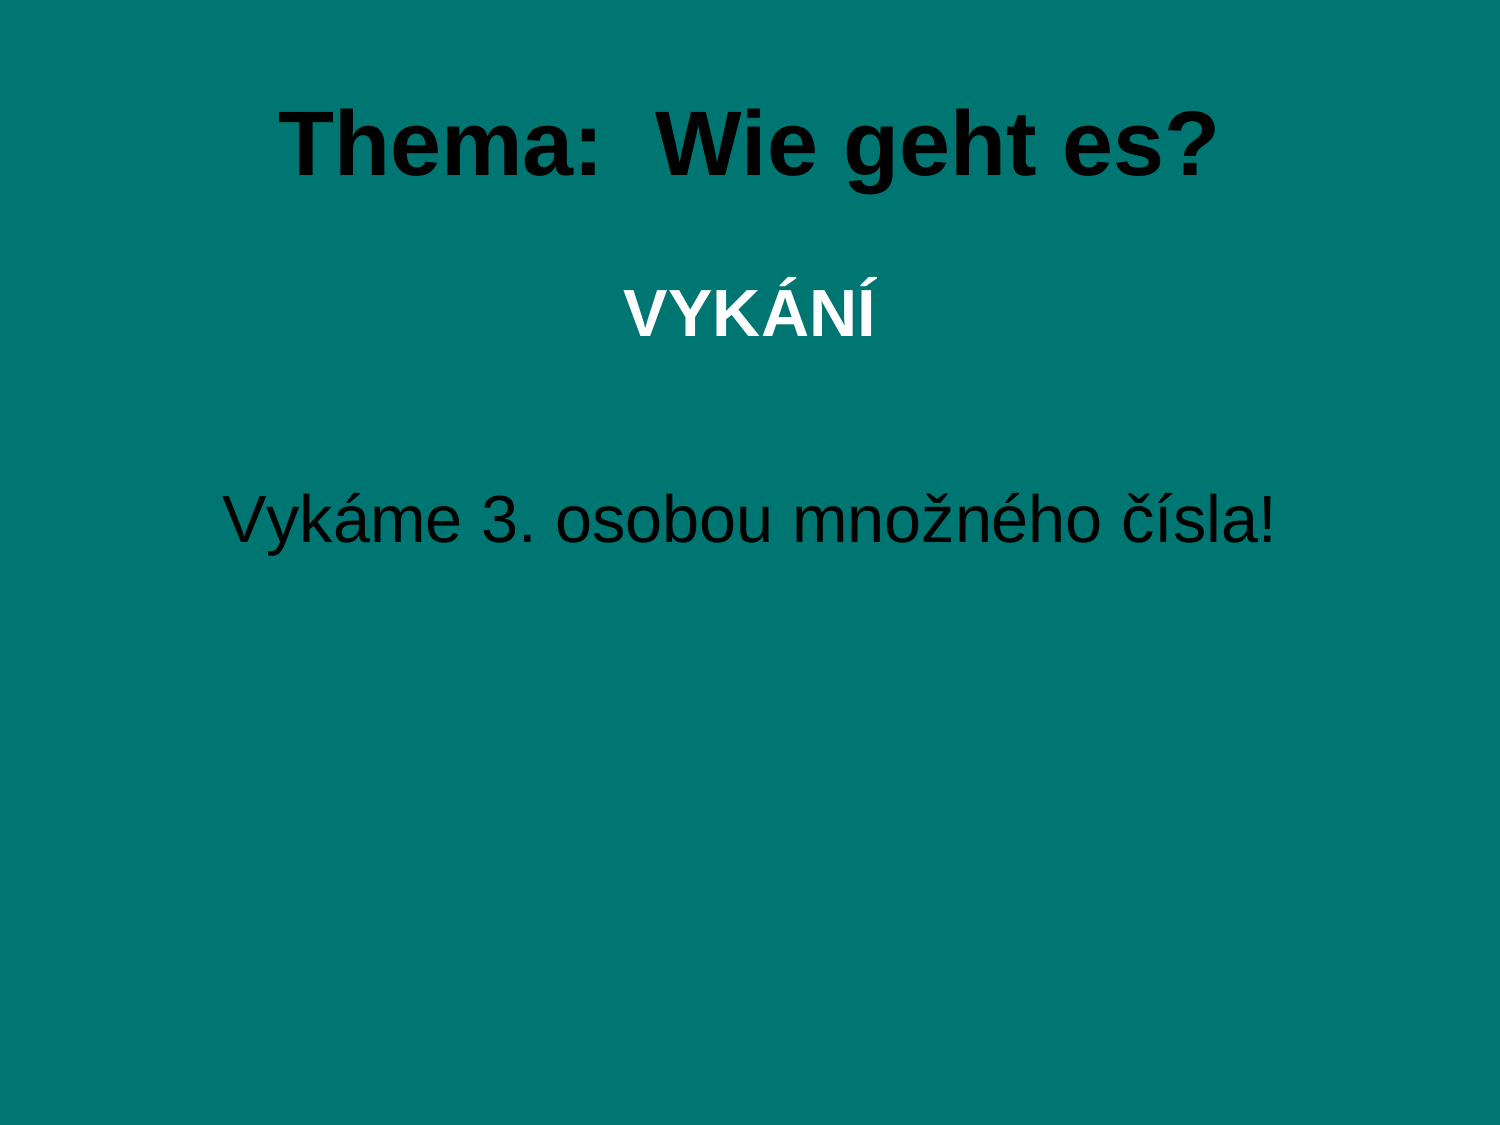

# Thema: Wie geht es?
VYKÁNÍ
Vykáme 3. osobou množného čísla!